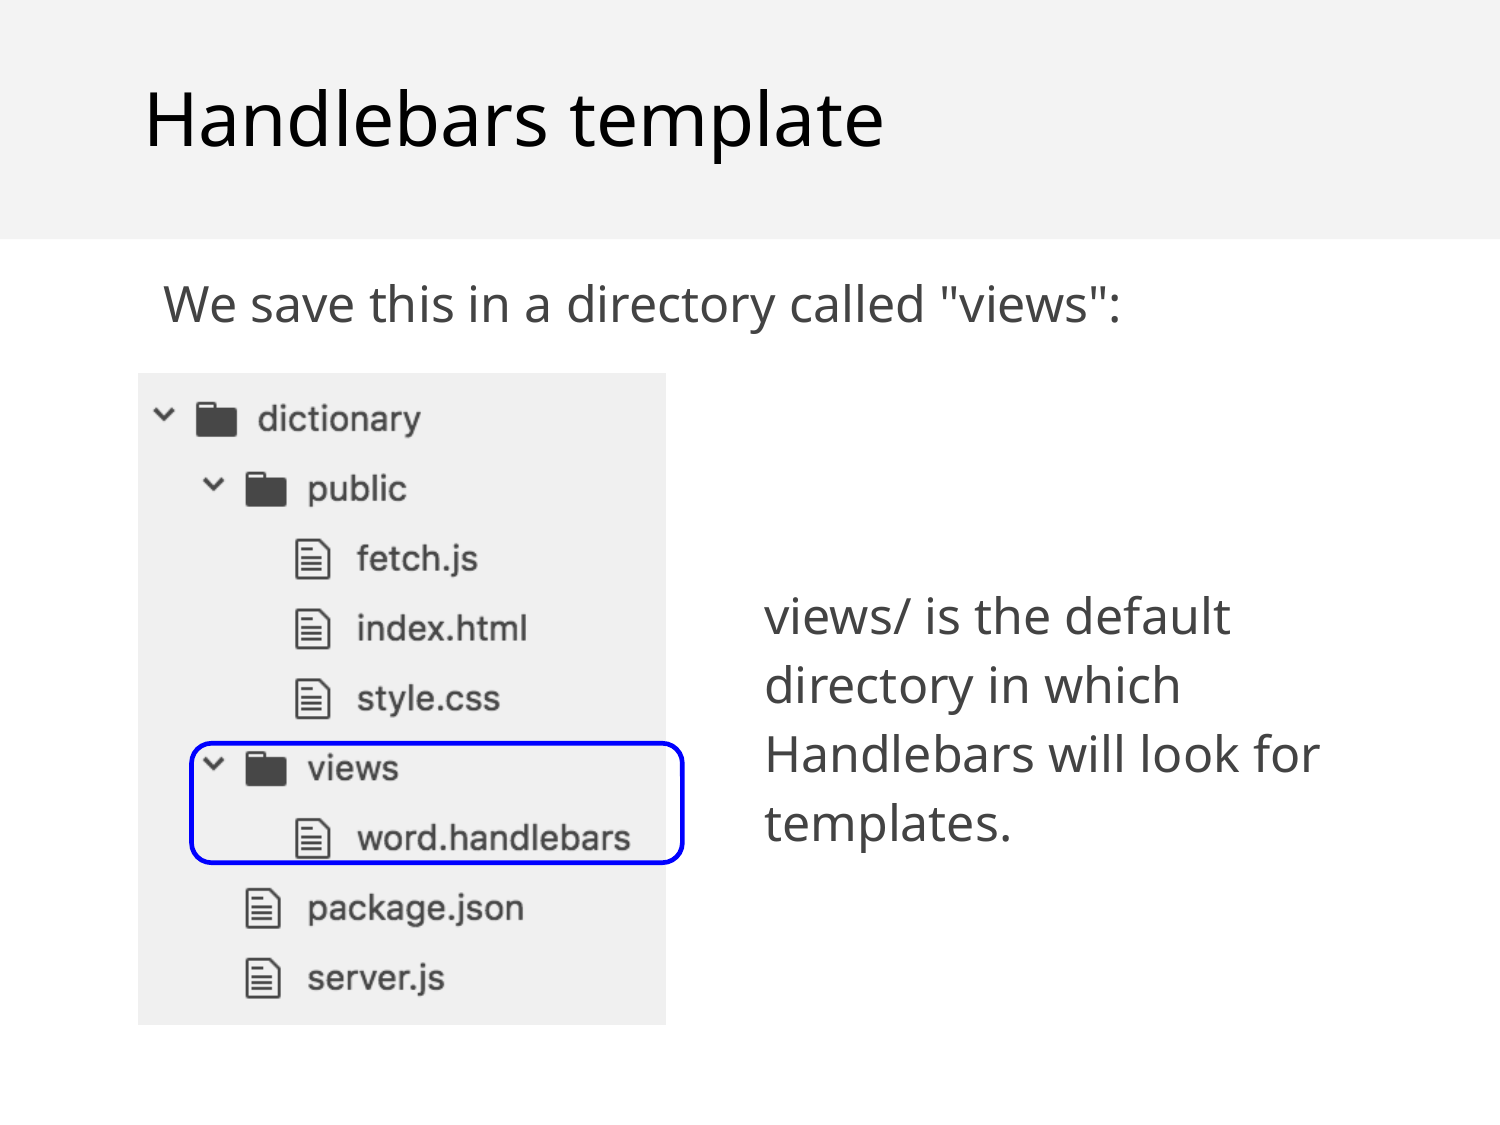

# Handlebars template
We save this in a directory called "views":
views/ is the default directory in which Handlebars will look for templates.